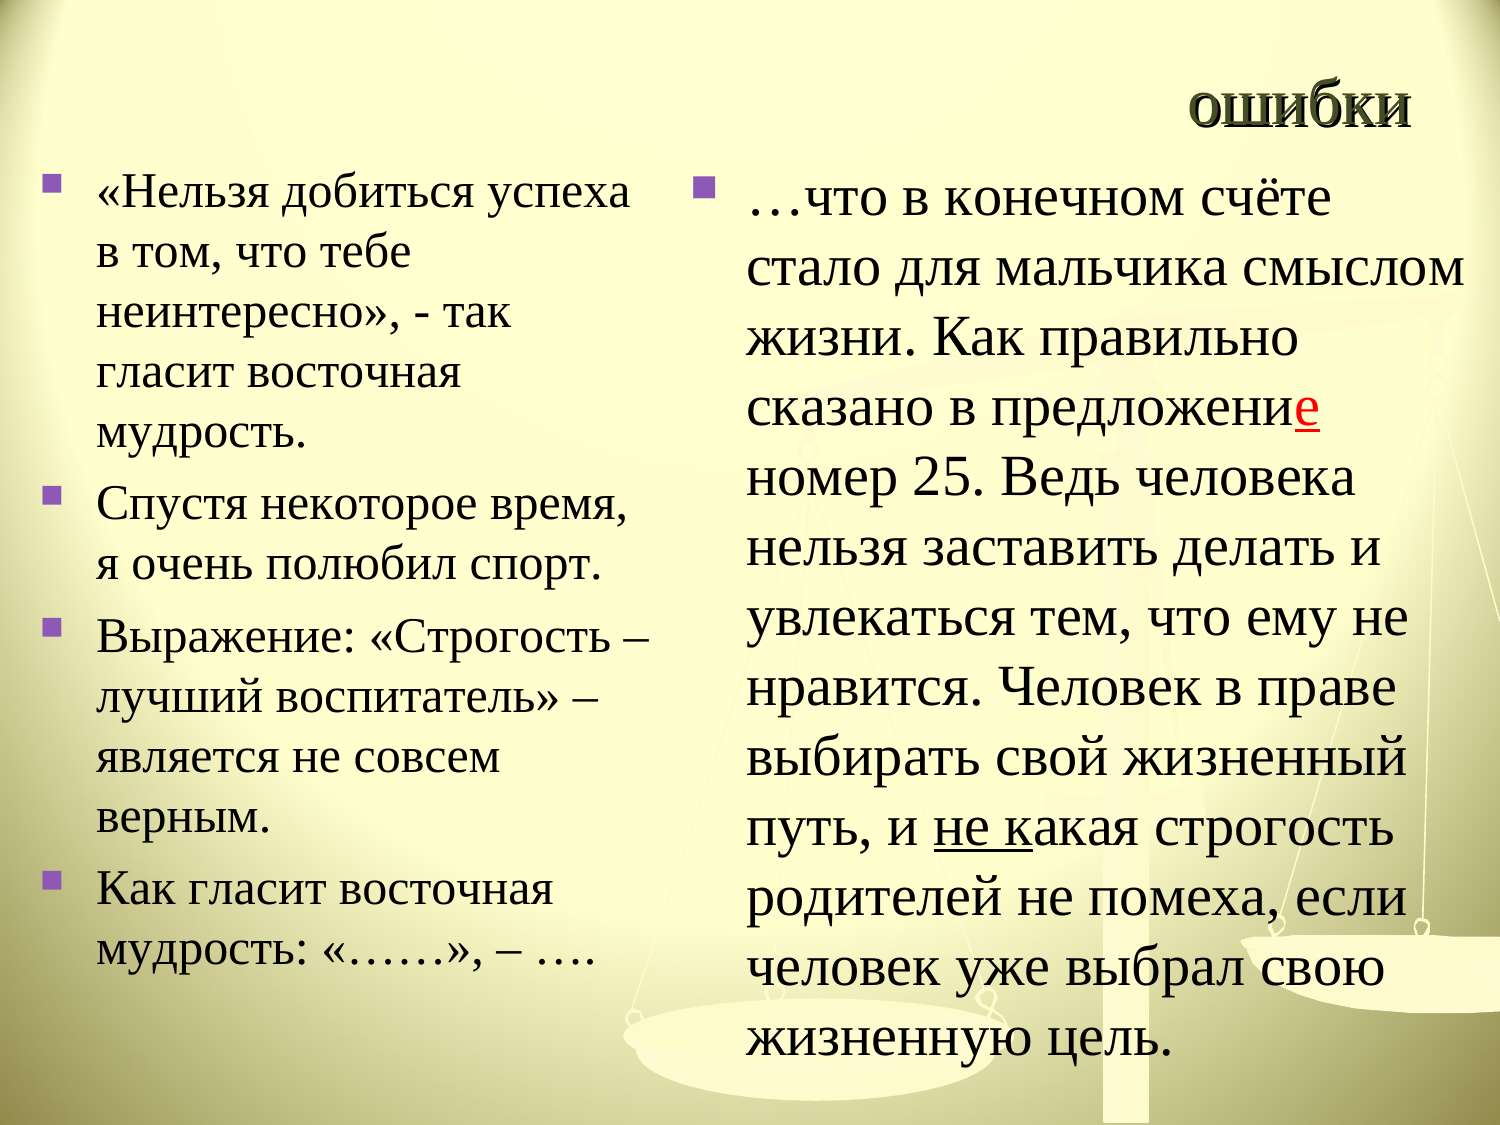

# ошибки
«Нельзя добиться успеха в том, что тебе неинтересно», - так гласит восточная мудрость.
Спустя некоторое время, я очень полюбил спорт.
Выражение: «Строгость – лучший воспитатель» – является не совсем верным.
Как гласит восточная мудрость: «……», – ….
…что в конечном счёте стало для мальчика смыслом жизни. Как правильно сказано в предложение номер 25. Ведь человека нельзя заставить делать и увлекаться тем, что ему не нравится. Человек в праве выбирать свой жизненный путь, и не какая строгость родителей не помеха, если человек уже выбрал свою жизненную цель.